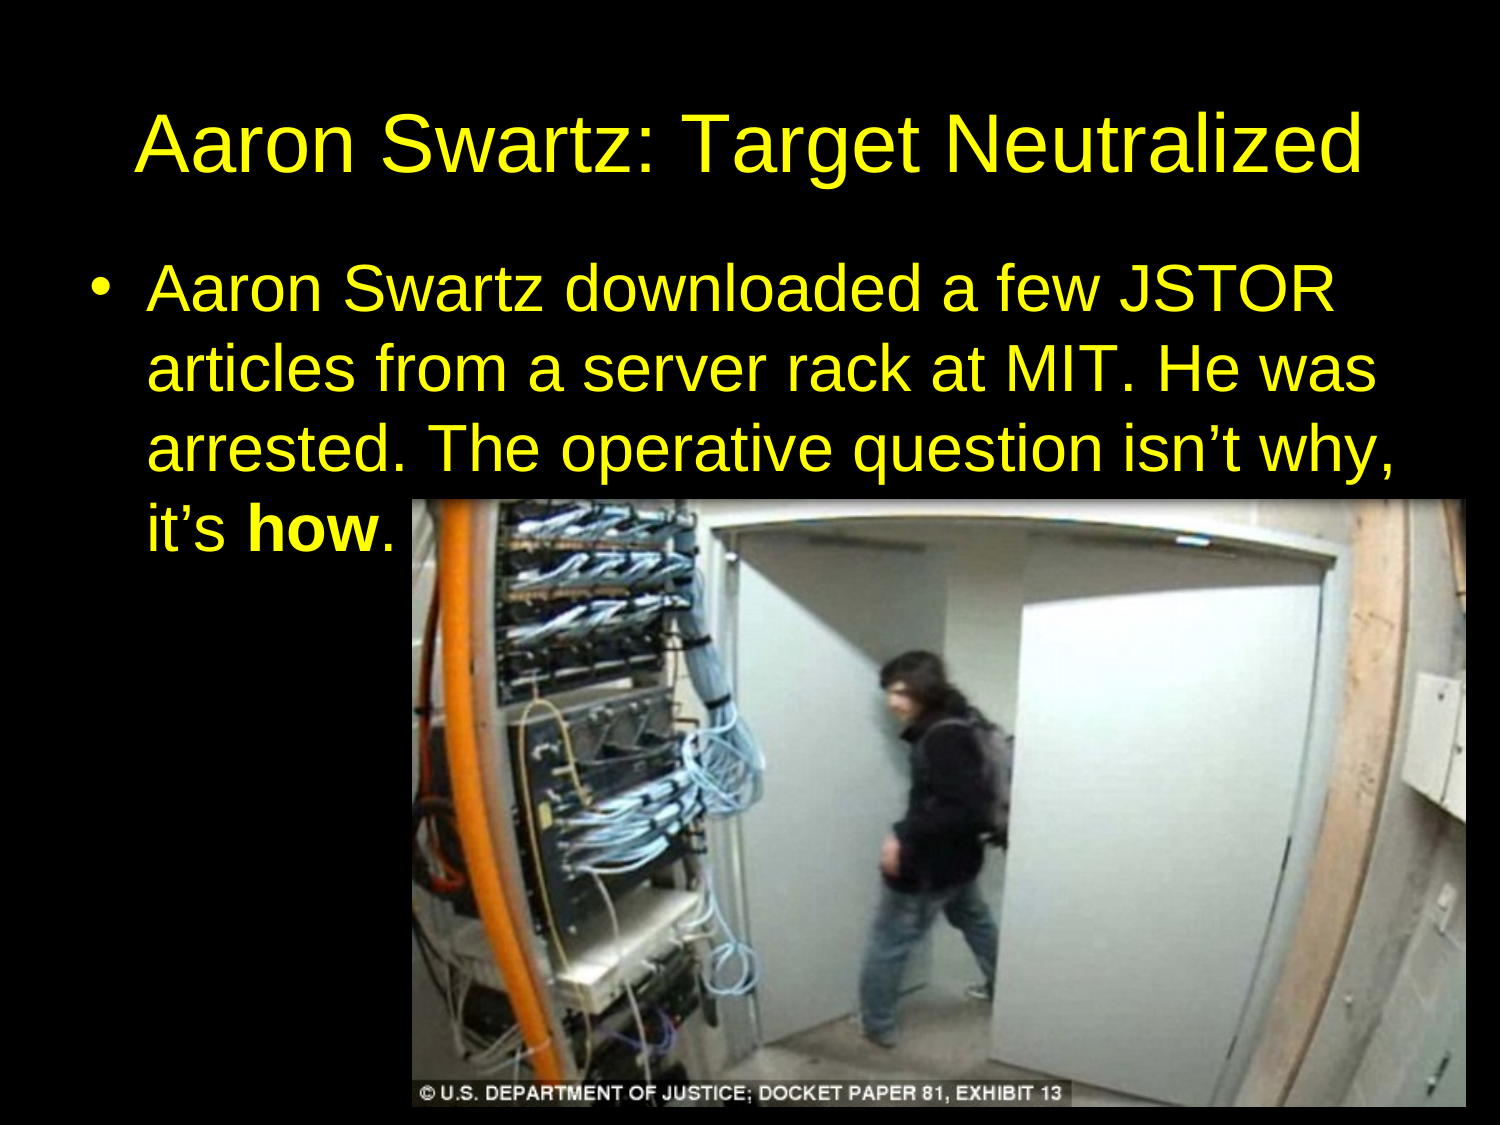

# Aaron Swartz: Target Neutralized
Aaron Swartz downloaded a few JSTOR articles from a server rack at MIT. He was arrested. The operative question isn’t why, it’s how.